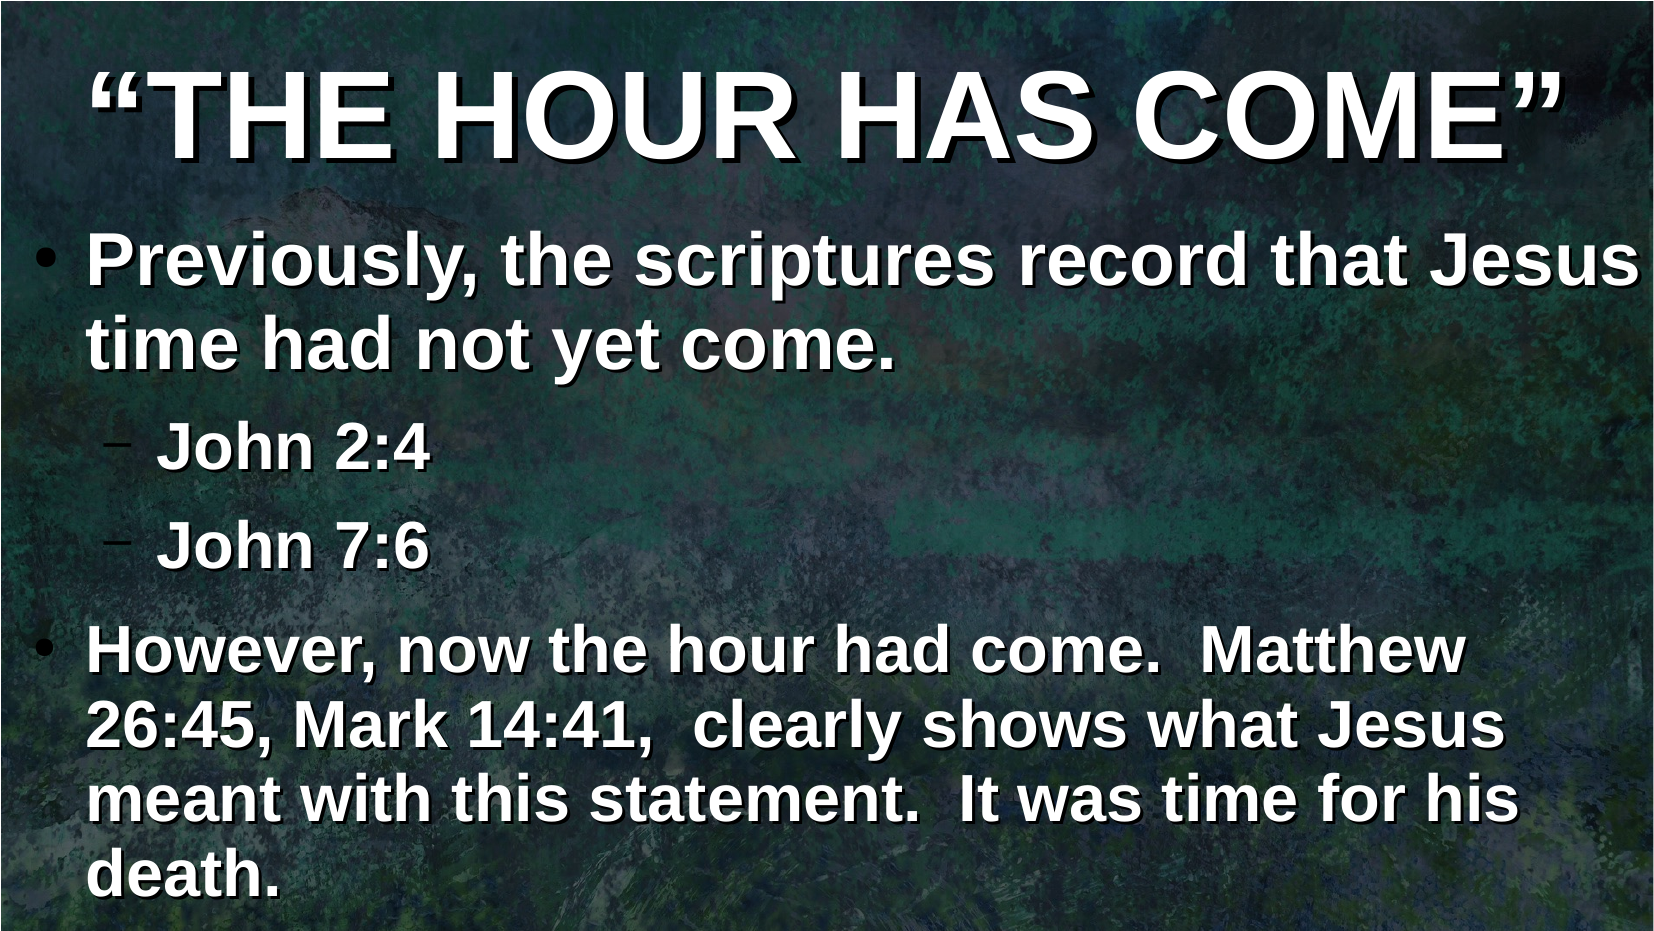

# “THE HOUR HAS COME”
Previously, the scriptures record that Jesus time had not yet come.
John 2:4
John 7:6
However, now the hour had come. Matthew 26:45, Mark 14:41, clearly shows what Jesus meant with this statement. It was time for his death.